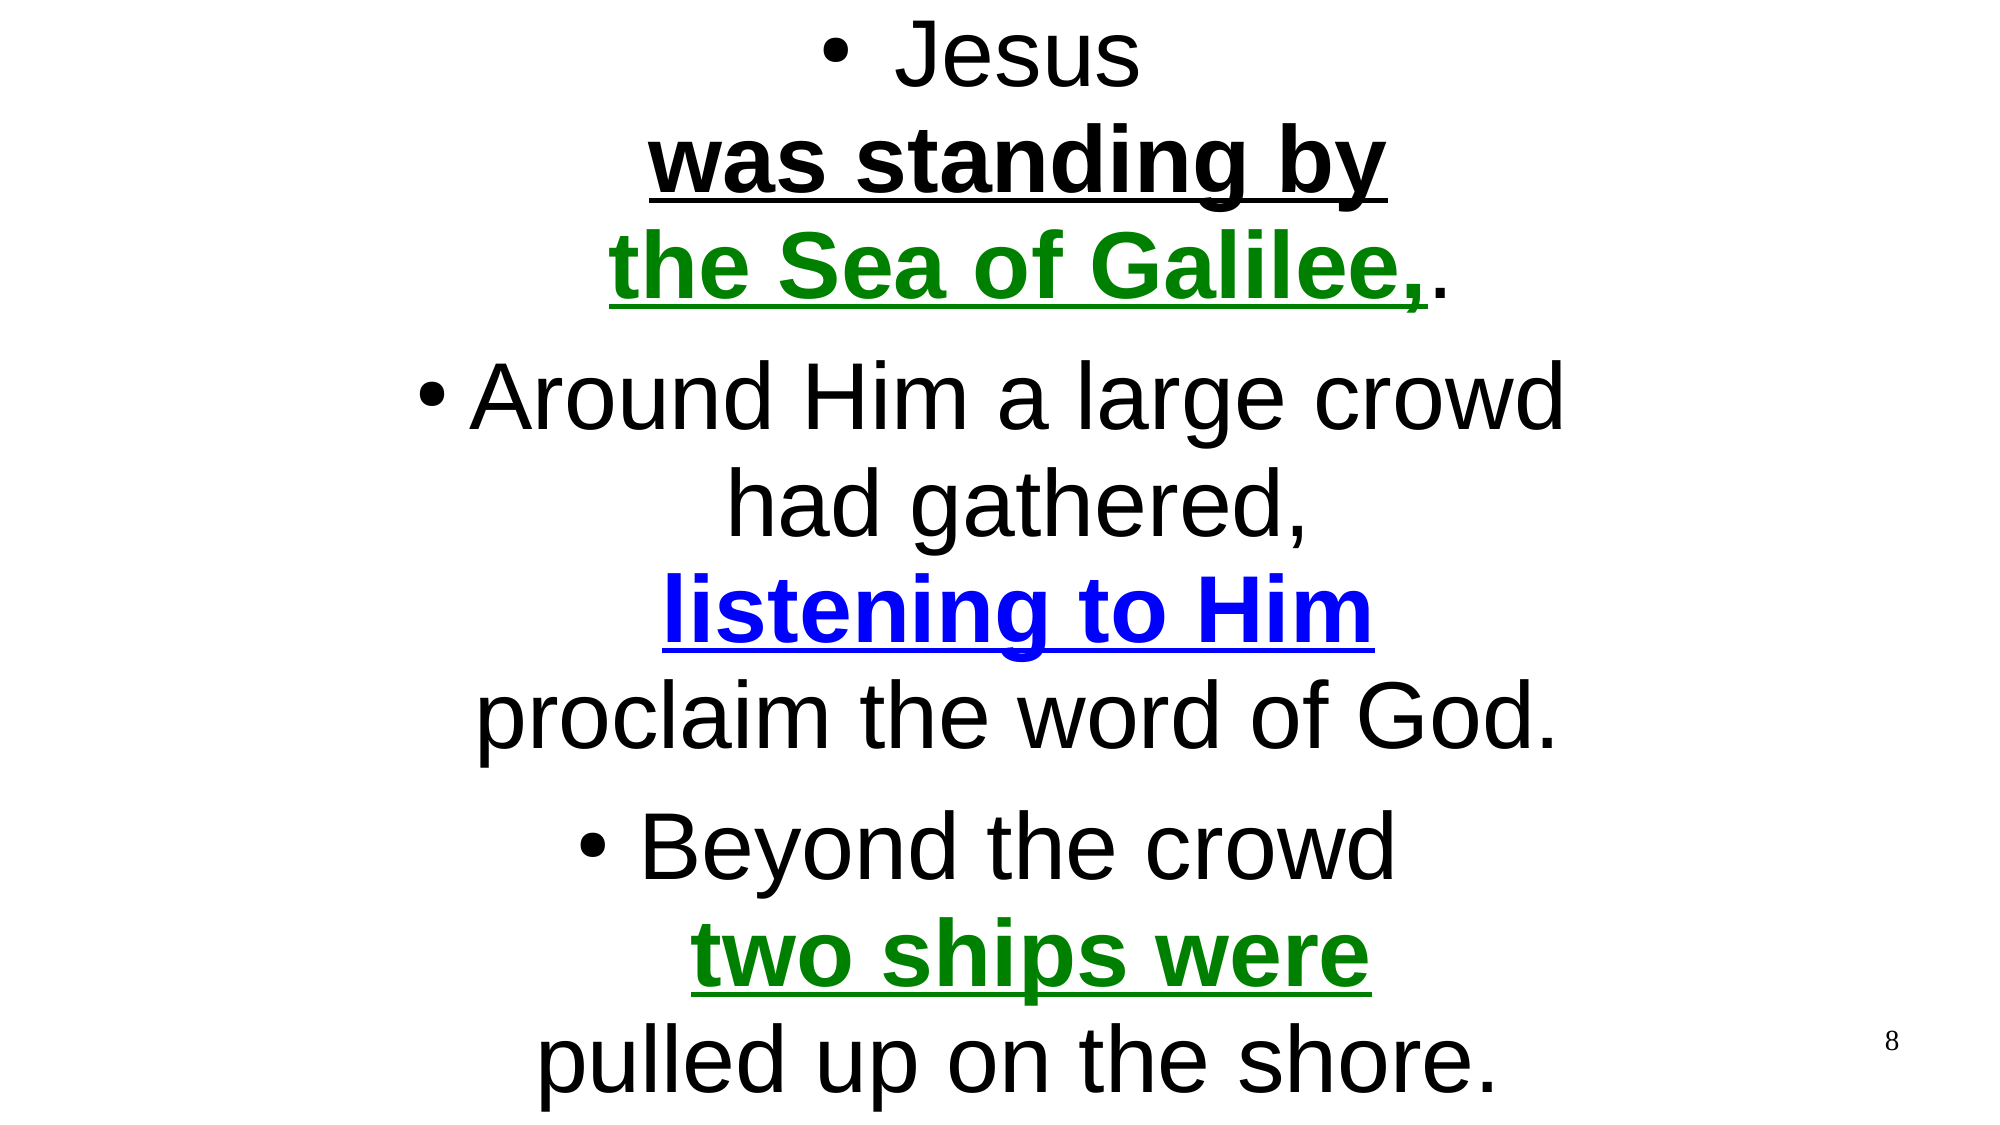

# Jesus was standing by the Sea of Galilee,.
Around Him a large crowd
had gathered,
listening to Him
proclaim the word of God.
Beyond the crowd
 two ships were
pulled up on the shore.
8